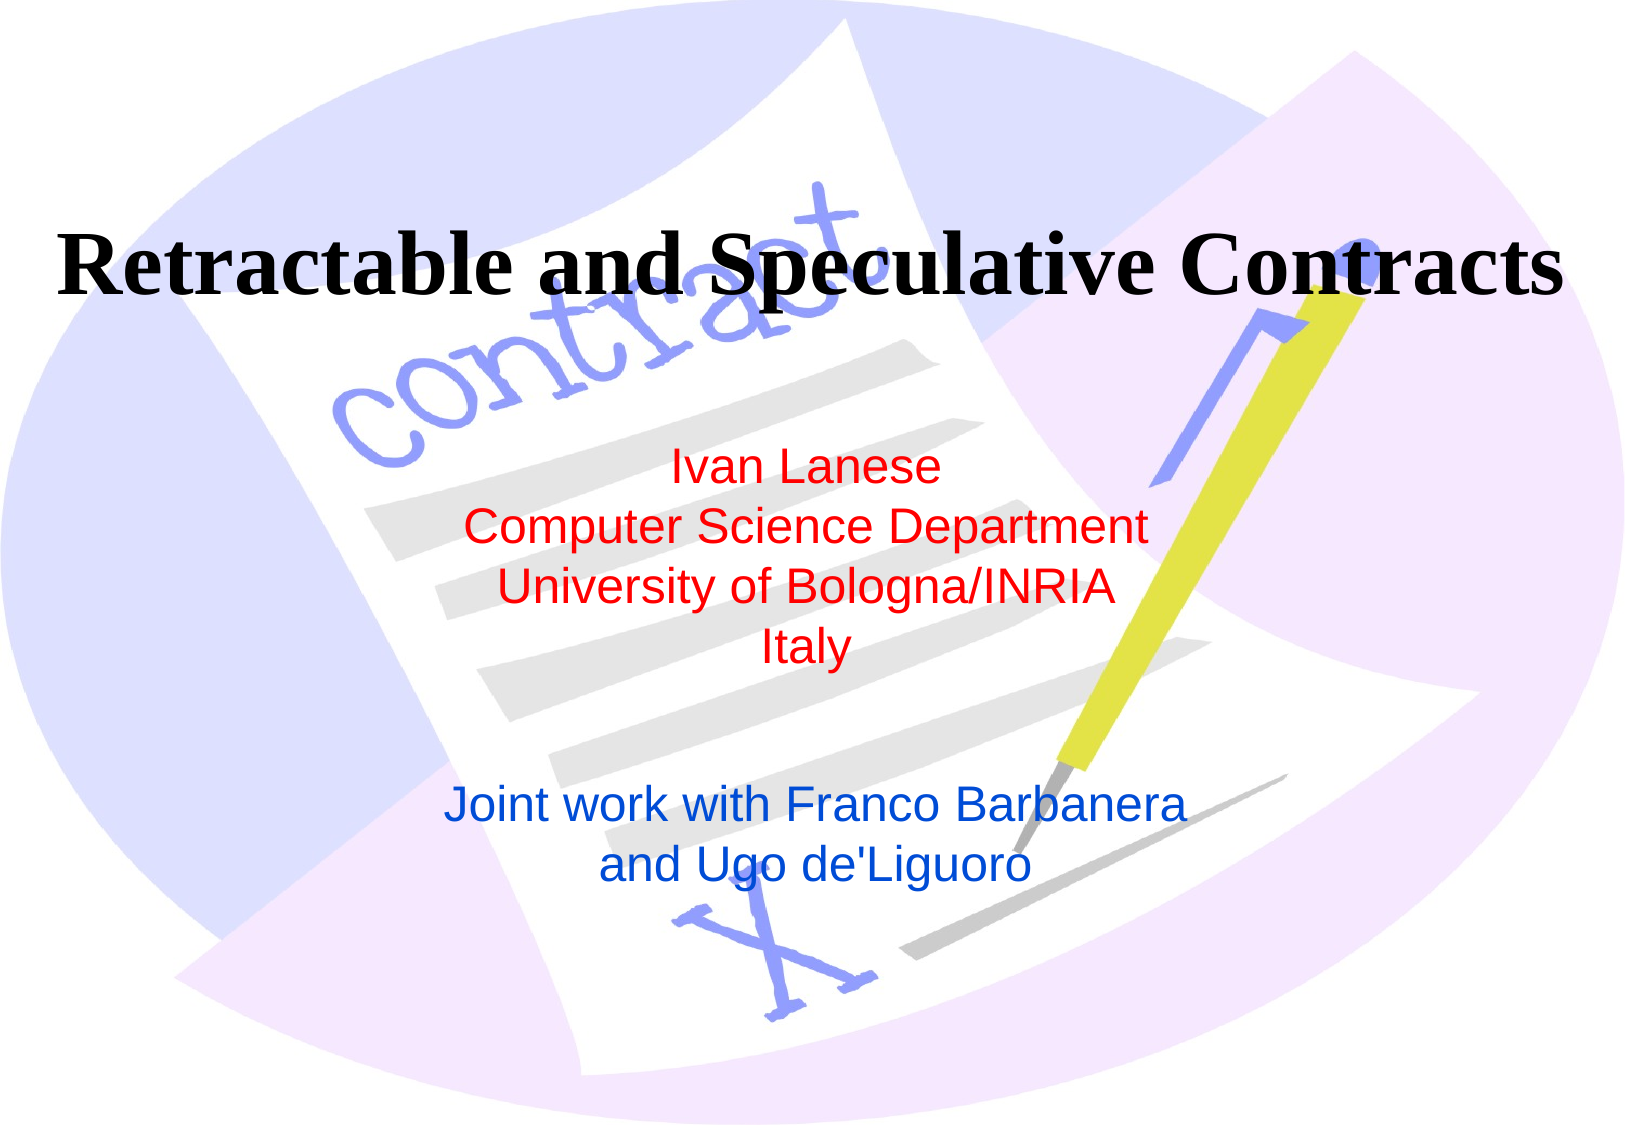

# Retractable and Speculative Contracts
Ivan Lanese
Computer Science Department
University of Bologna/INRIA
Italy
Joint work with Franco Barbanera
and Ugo de'Liguoro